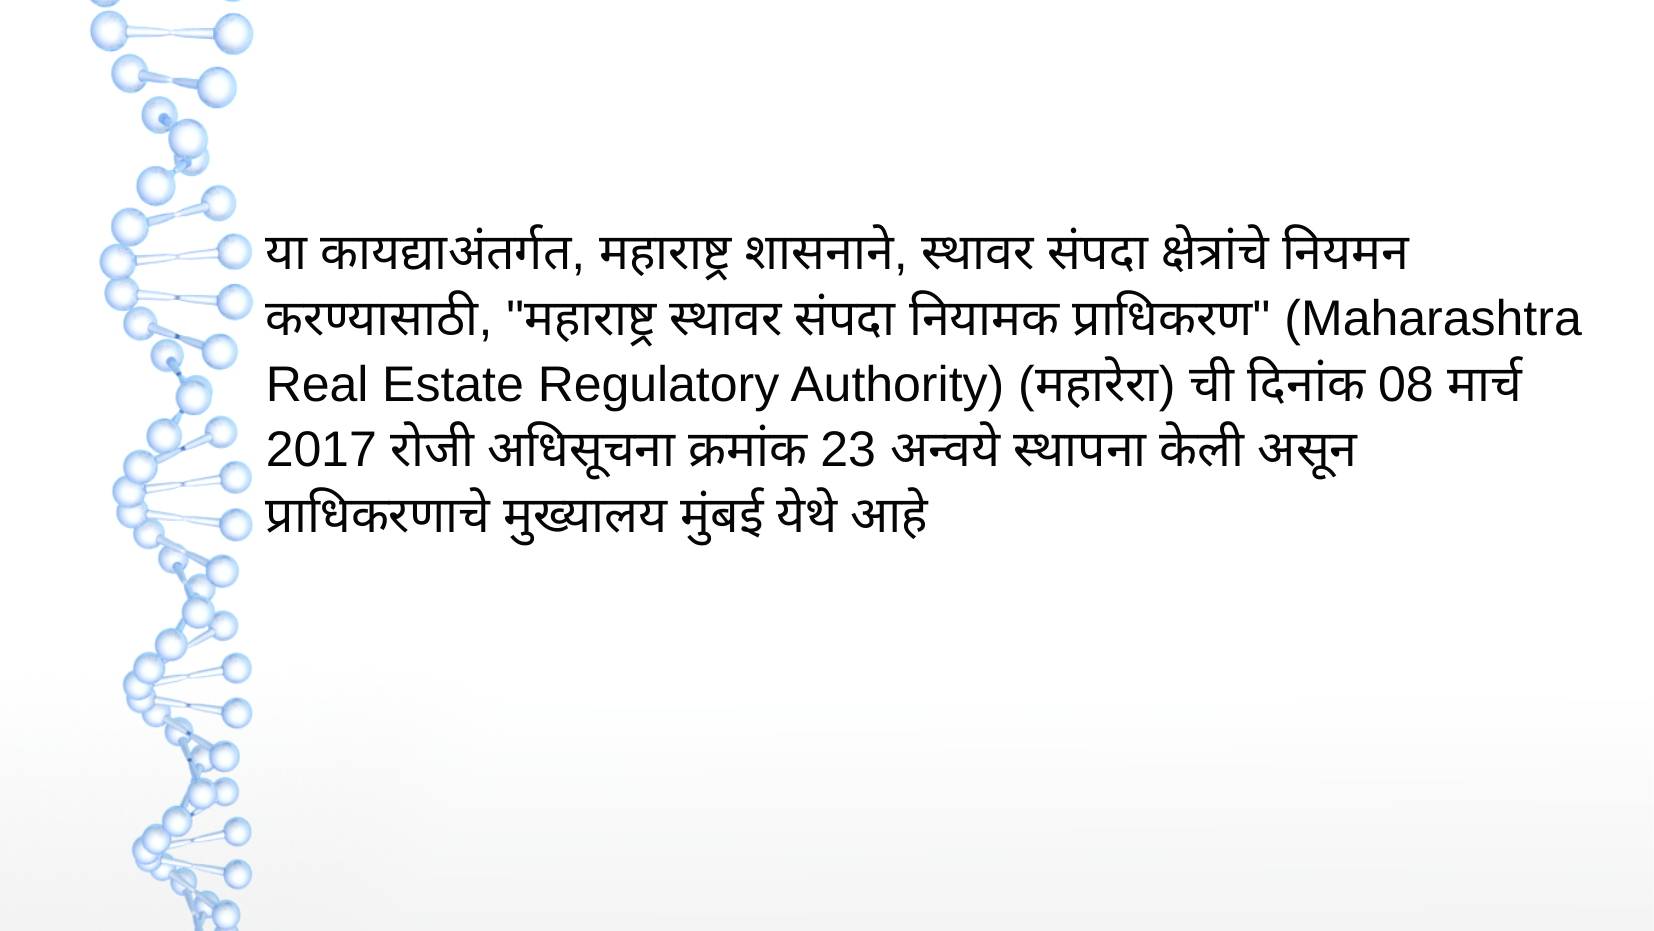

# या कायद्याअंतर्गत, महाराष्ट्र शासनाने, स्थावर संपदा क्षेत्रांचे नियमन करण्यासाठी, "महाराष्ट्र स्थावर संपदा नियामक प्राधिकरण" (Maharashtra Real Estate Regulatory Authority) (महारेरा) ची दिनांक 08 मार्च 2017 रोजी अधिसूचना क्रमांक 23 अन्वये स्थापना केली असून प्राधिकरणाचे मुख्यालय मुंबई येथे आहे